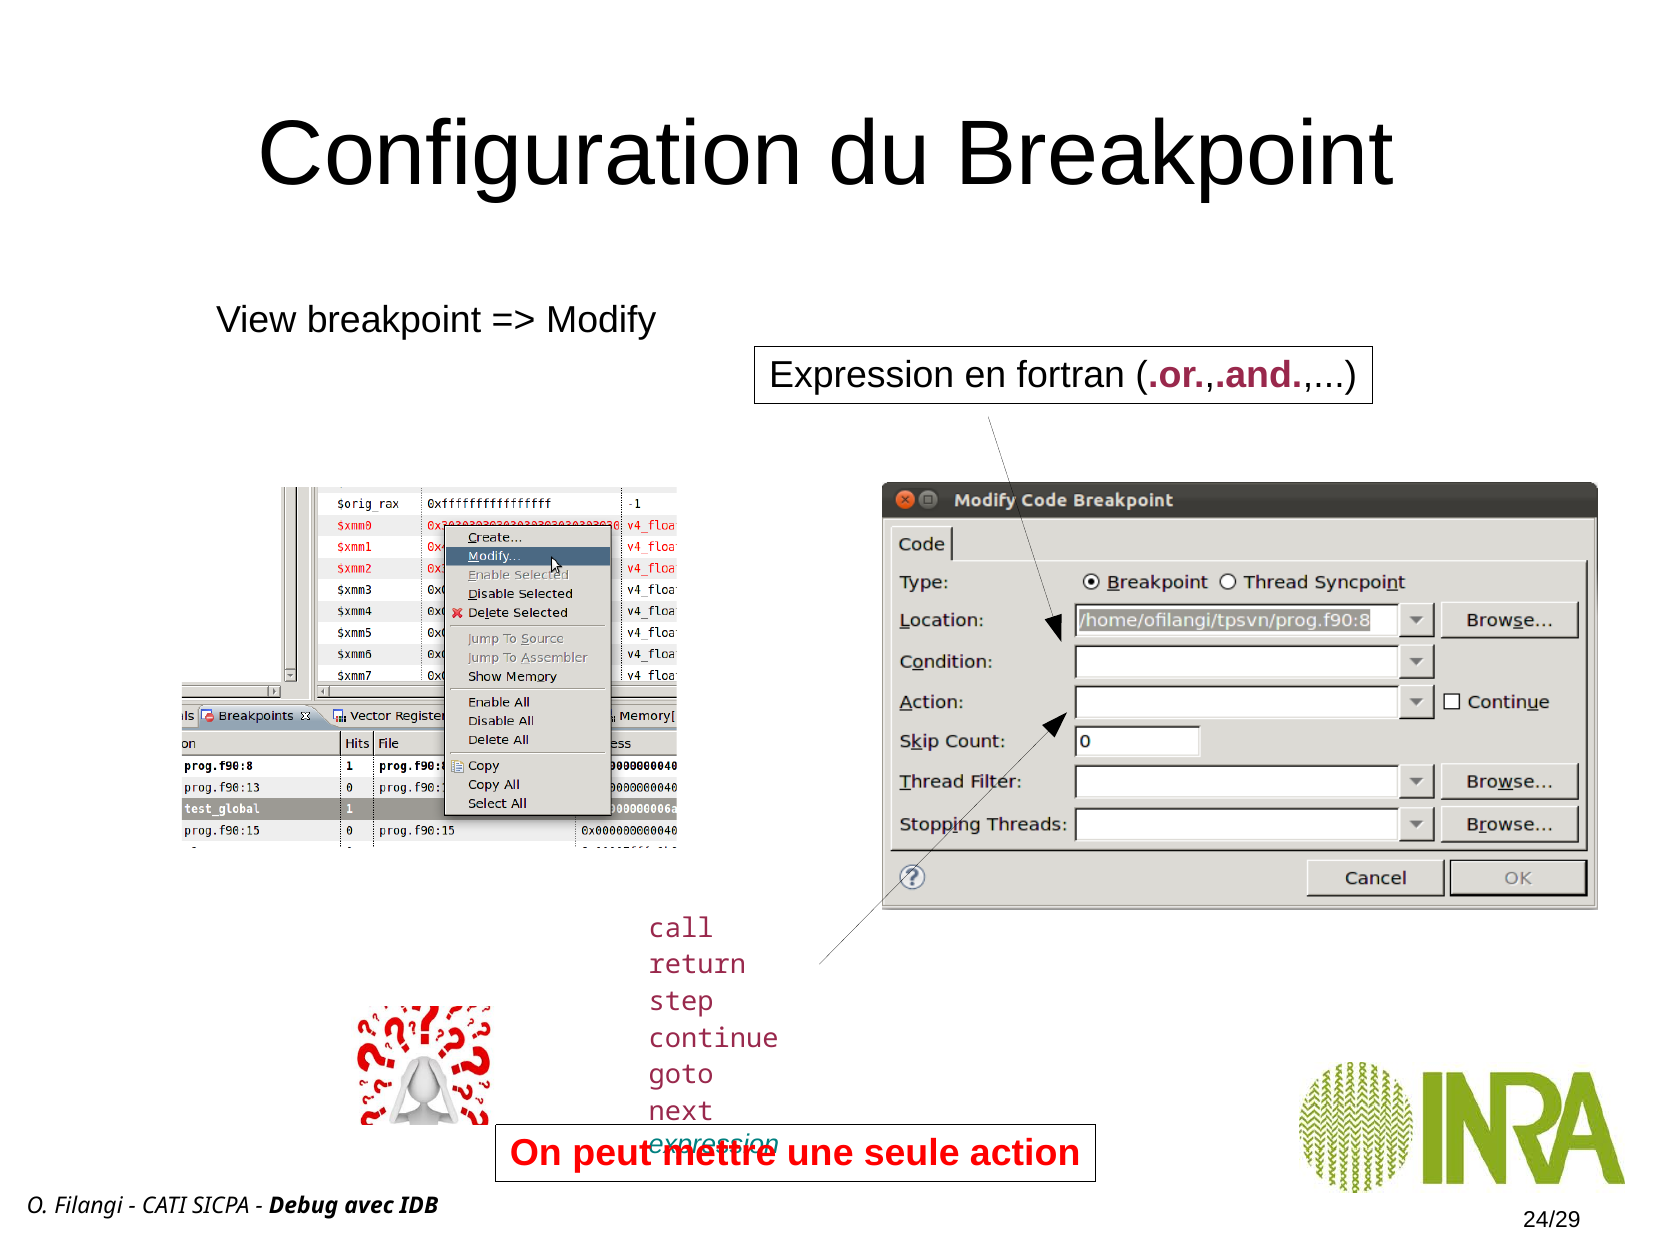

# Configuration du Breakpoint
View breakpoint => Modify
Expression en fortran (.or.,.and.,...)
call
return
step
continue
goto
next
expression
On peut mettre une seule action
 O. Filangi - CATI SICPA - Debug avec IDB